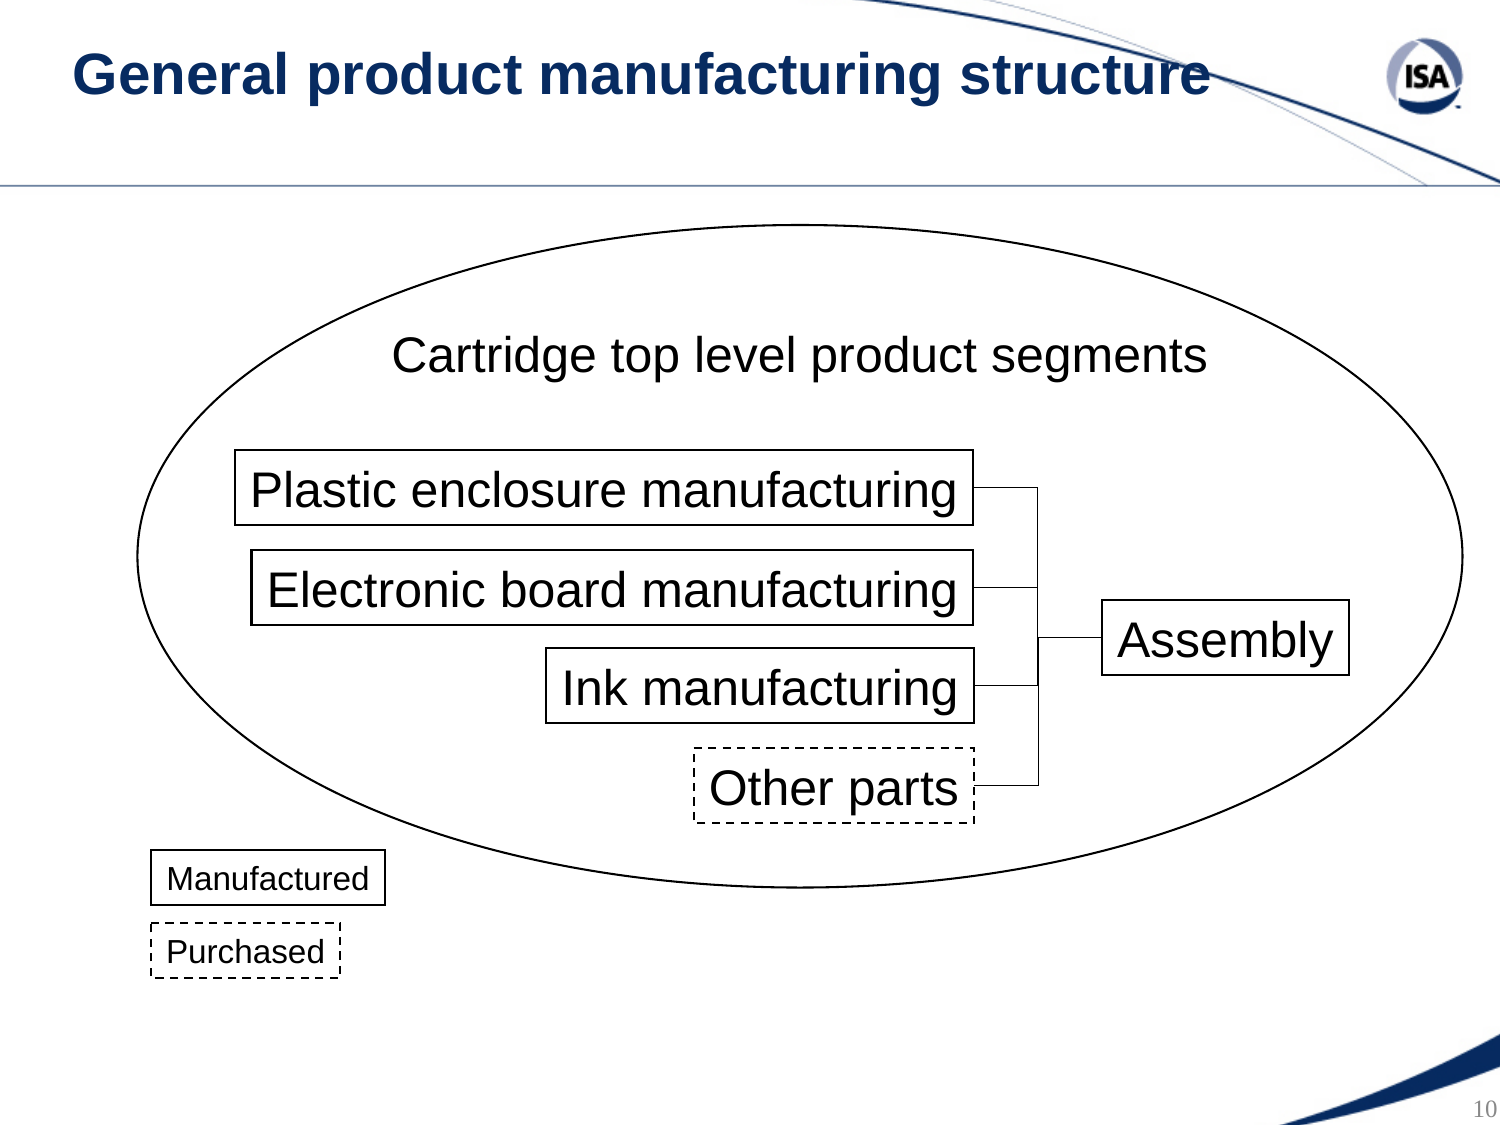

# General product manufacturing structure
Cartridge top level product segments
Plastic enclosure manufacturing
Electronic board manufacturing
Assembly
Ink manufacturing
Other parts
Manufactured
Purchased